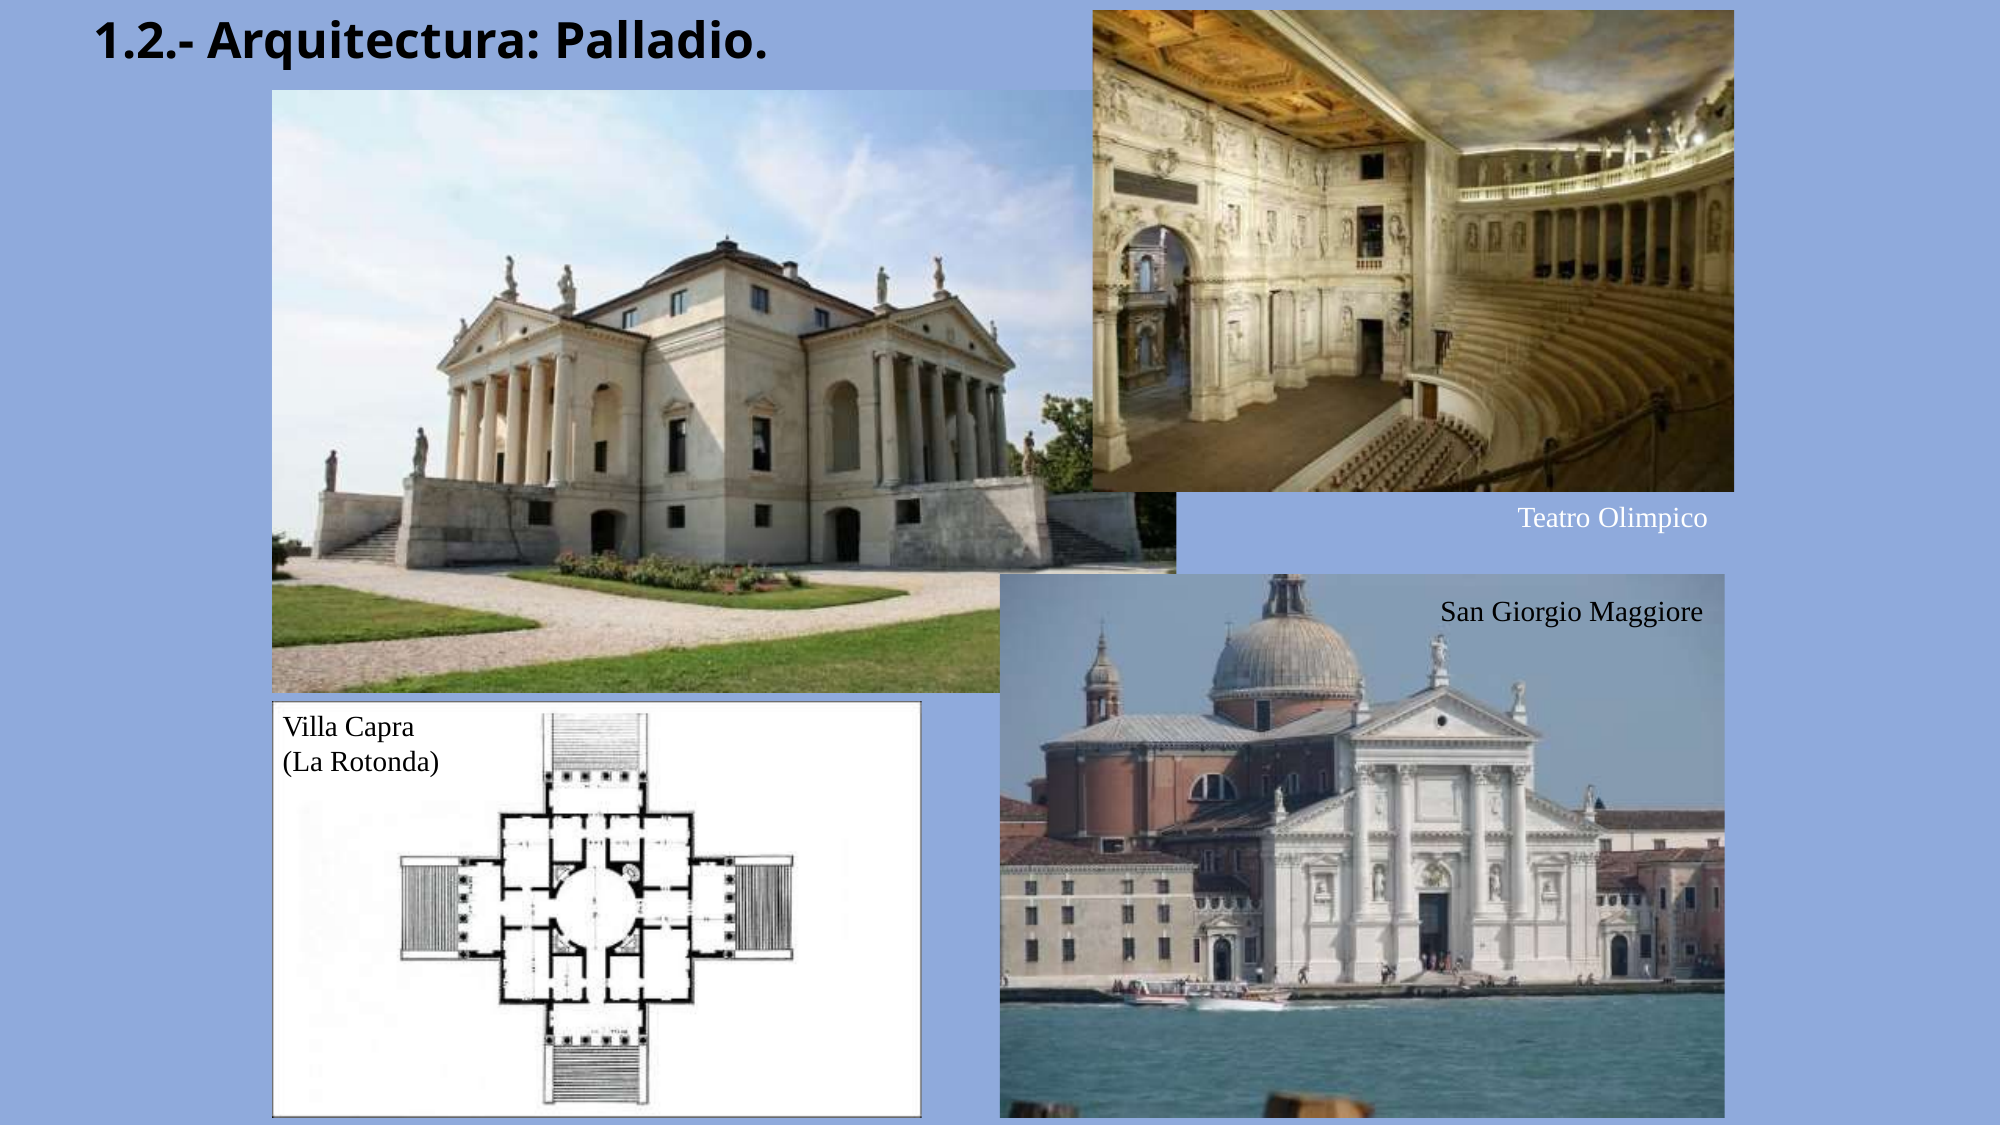

# 1.2.- Arquitectura: Palladio.
Teatro Olimpico
San Giorgio Maggiore
Villa Capra (La Rotonda)